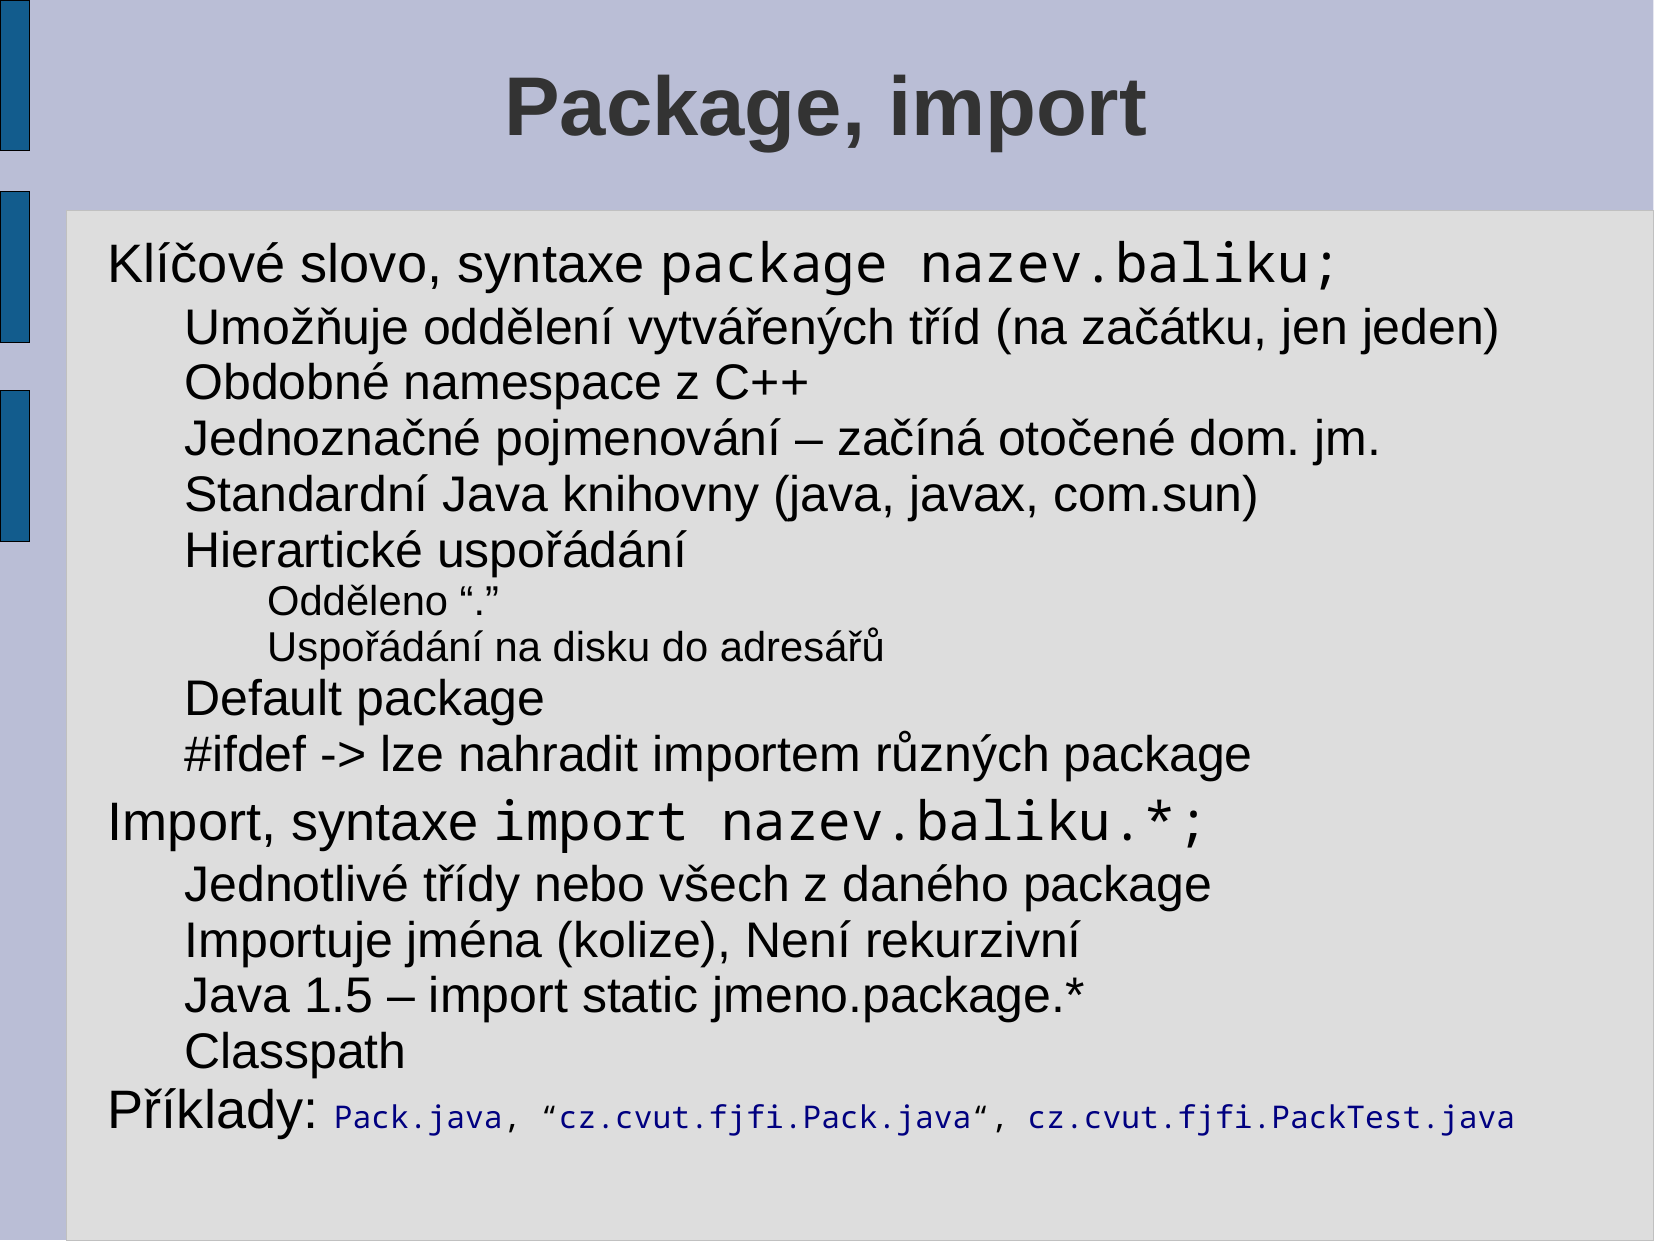

# Package, import
Klíčové slovo, syntaxe package nazev.baliku;
Umožňuje oddělení vytvářených tříd (na začátku, jen jeden)
Obdobné namespace z C++
Jednoznačné pojmenování – začíná otočené dom. jm.
Standardní Java knihovny (java, javax, com.sun)
Hierartické uspořádání
Odděleno “.”
Uspořádání na disku do adresářů
Default package
#ifdef -> lze nahradit importem různých package
Import, syntaxe import nazev.baliku.*;
Jednotlivé třídy nebo všech z daného package
Importuje jména (kolize), Není rekurzivní
Java 1.5 – import static jmeno.package.*
Classpath
Příklady: Pack.java, “cz.cvut.fjfi.Pack.java“, cz.cvut.fjfi.PackTest.java